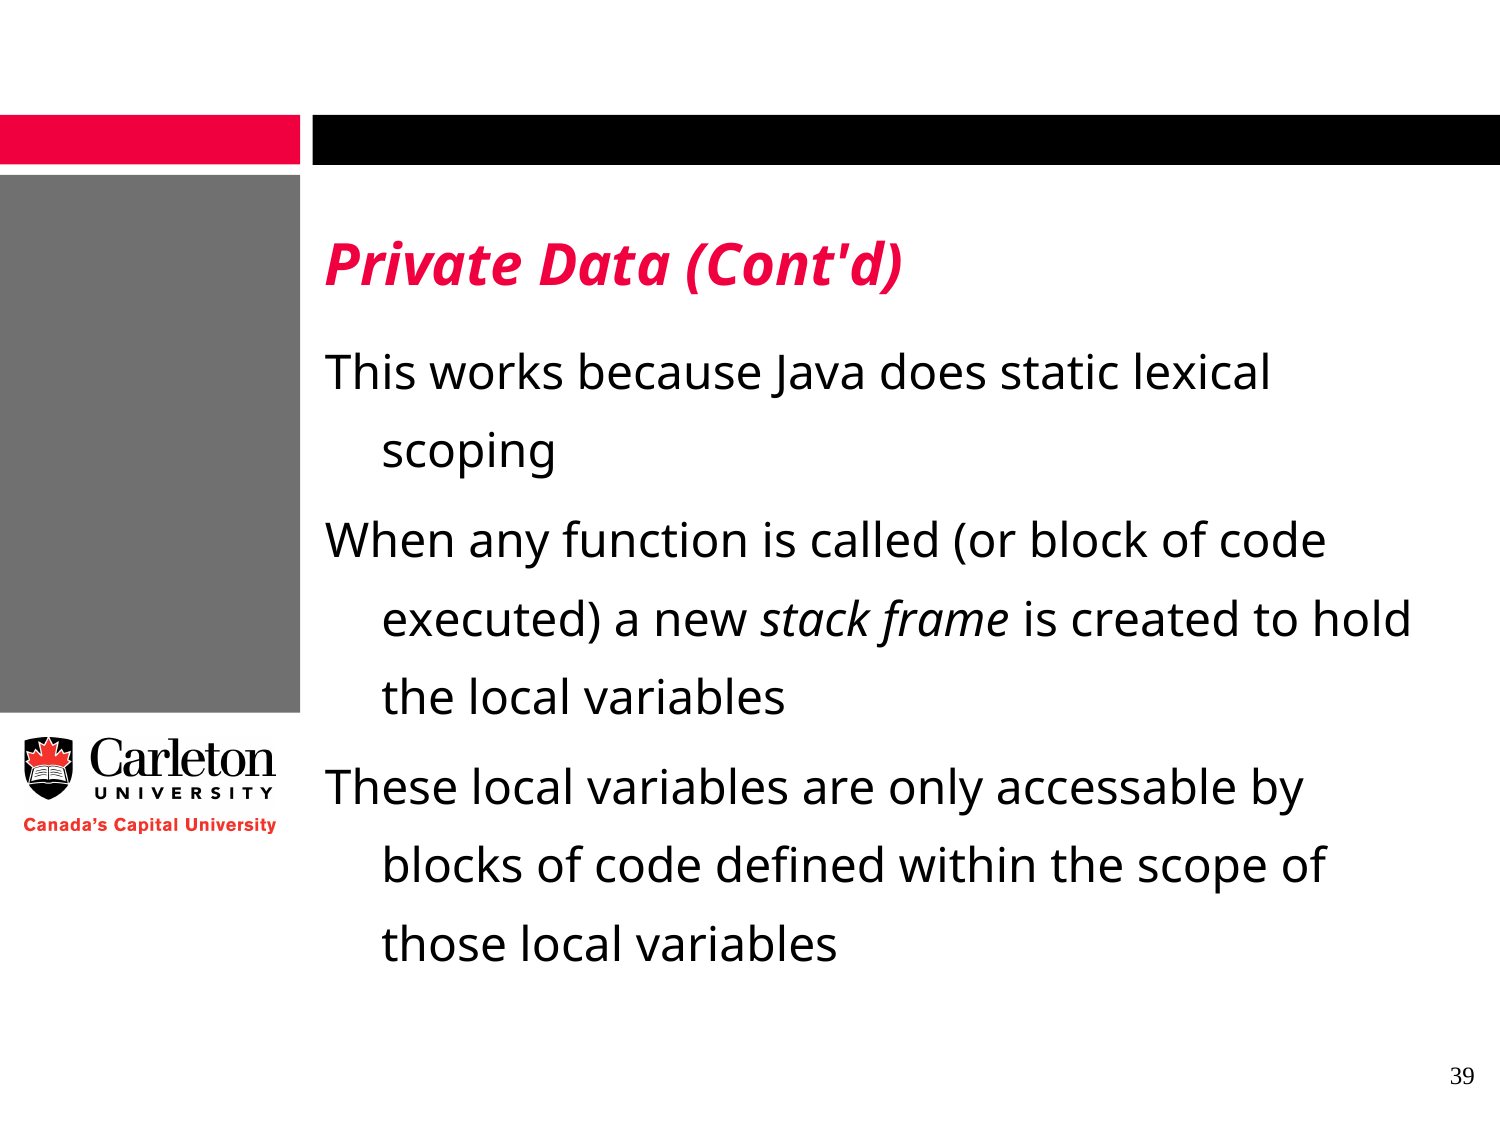

# Private Data (Cont'd)
This works because Java does static lexical scoping
When any function is called (or block of code executed) a new stack frame is created to hold the local variables
These local variables are only accessable by blocks of code defined within the scope of those local variables
39